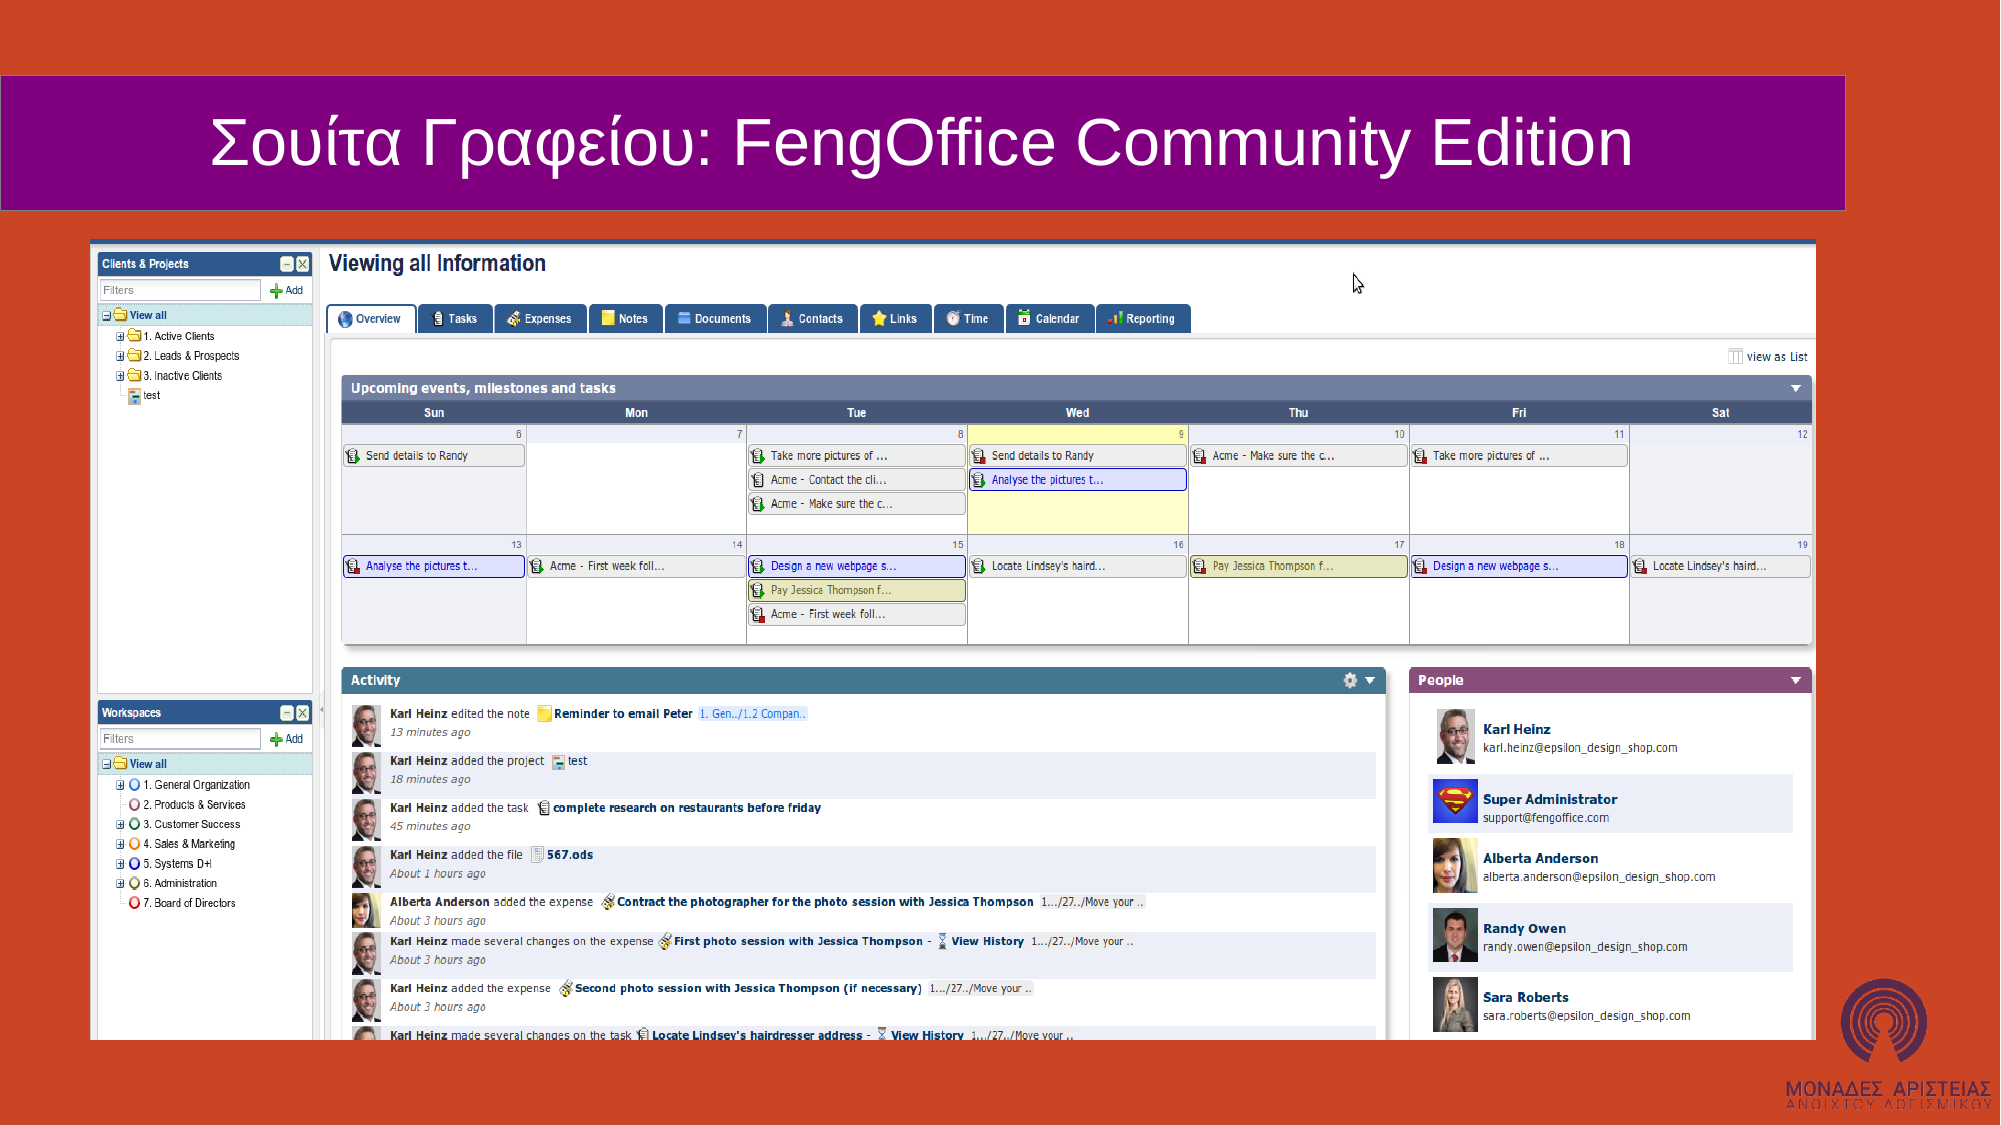

Σουίτα Γραφείου: FengOffice Community Edition
To Feng Office Community Edition (πρώην OpenGoo) είναι μια πλατφόρμα συνεργασίας ανοικτού κώδικα που αναπτύχθηκε και υποστηρίζεται από το Feng Office και την κοινότητα OpenGoo
Πρόκειται για μια πλήρως εξοπλισμένη online σουίτα γραφείου με ένα παρόμοιο σύνολο χαρακτηριστικών, όπως άλλες online σουίτες γραφείου, πχ το Google Apps, το Microsoft Office Live, το Zimbra και Zoho.
Η εφαρμογή μπορεί να εγκατασταθεί τοπικά αλλά και σε έναν διακομιστή.
Ιστοσελίδα: http://www.fengoffice.com/web/opensource/